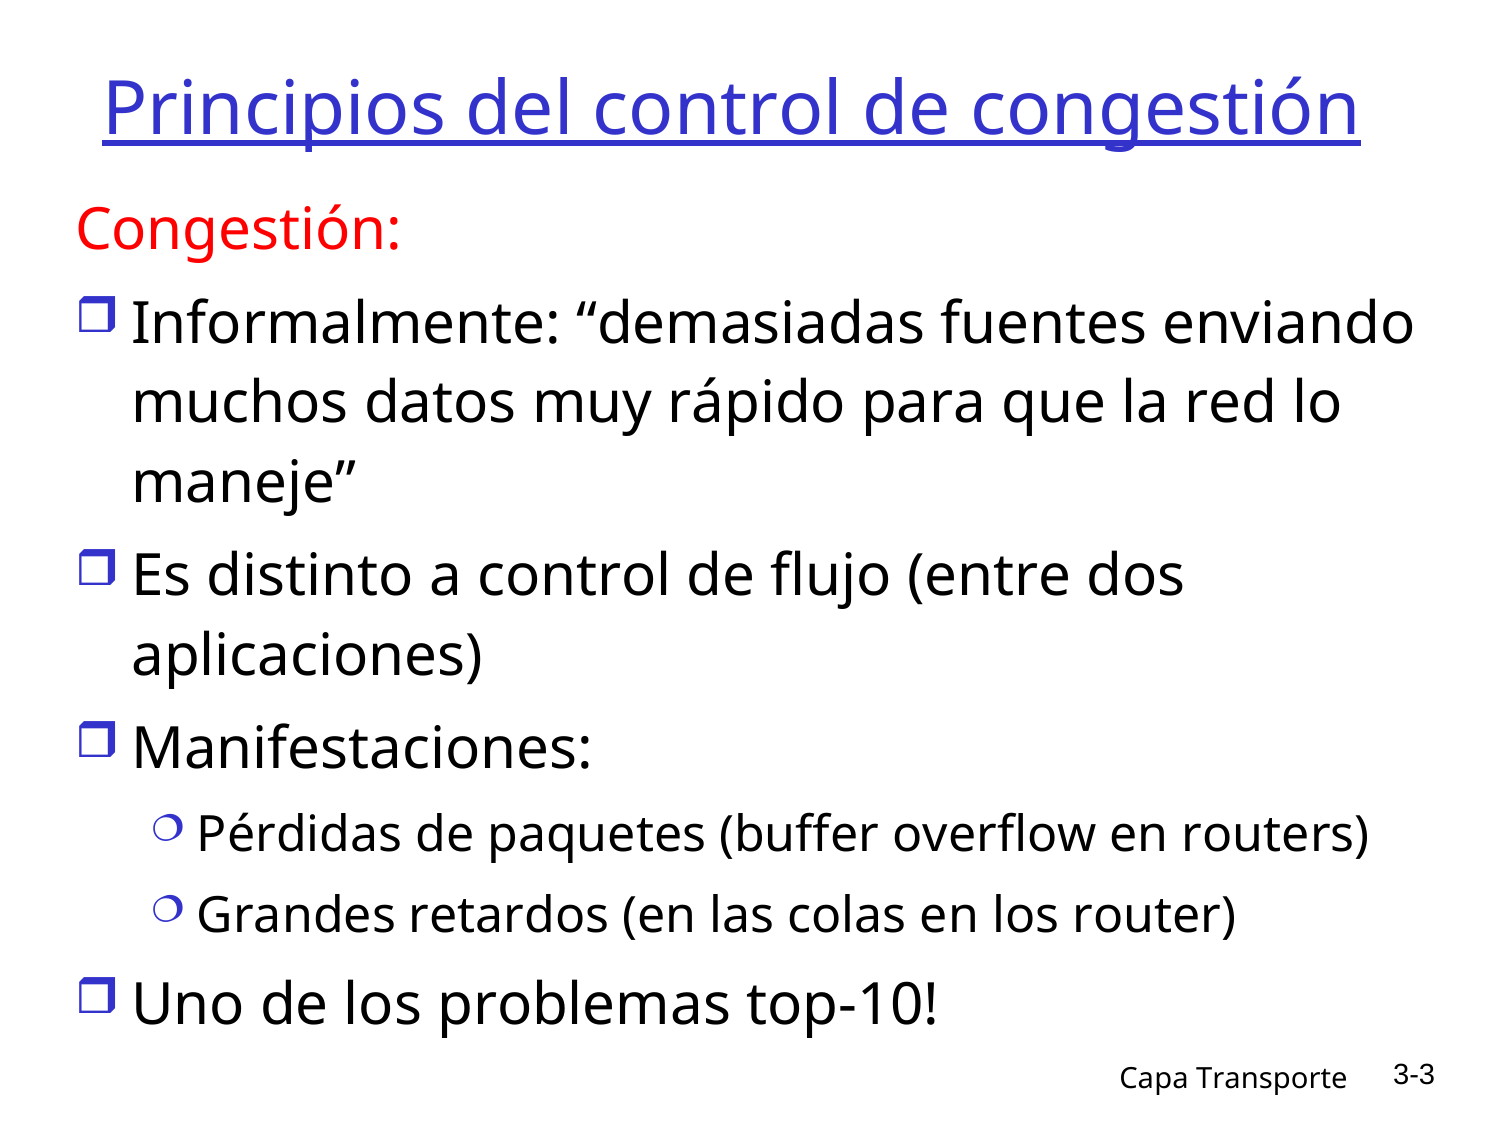

# Principios del control de congestión
Congestión:
Informalmente: “demasiadas fuentes enviando muchos datos muy rápido para que la red lo maneje”
Es distinto a control de flujo (entre dos aplicaciones)
Manifestaciones:
Pérdidas de paquetes (buffer overflow en routers)
Grandes retardos (en las colas en los router)
Uno de los problemas top-10!
3